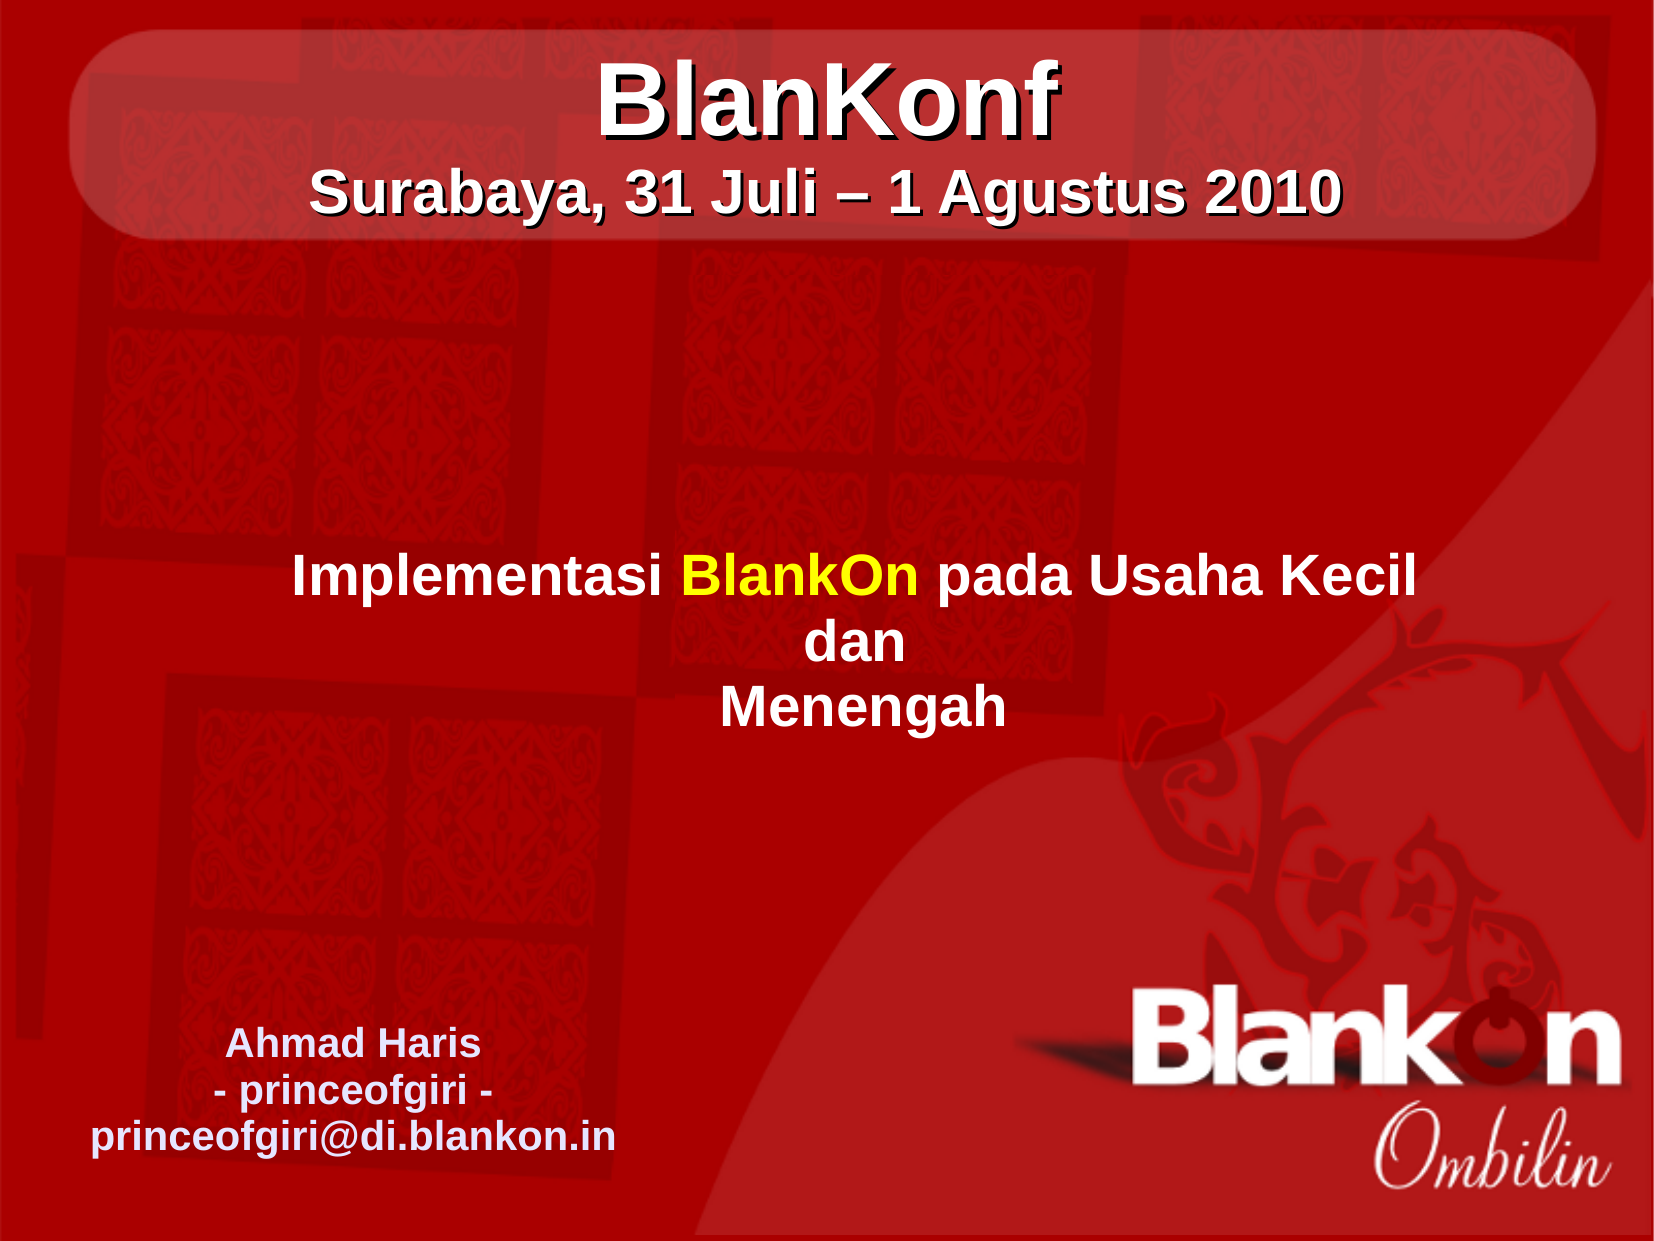

BlanKonf
Surabaya, 31 Juli – 1 Agustus 2010
Implementasi BlankOn pada Usaha Kecil
dan
Menengah
Ahmad Haris
- princeofgiri -
princeofgiri@di.blankon.in